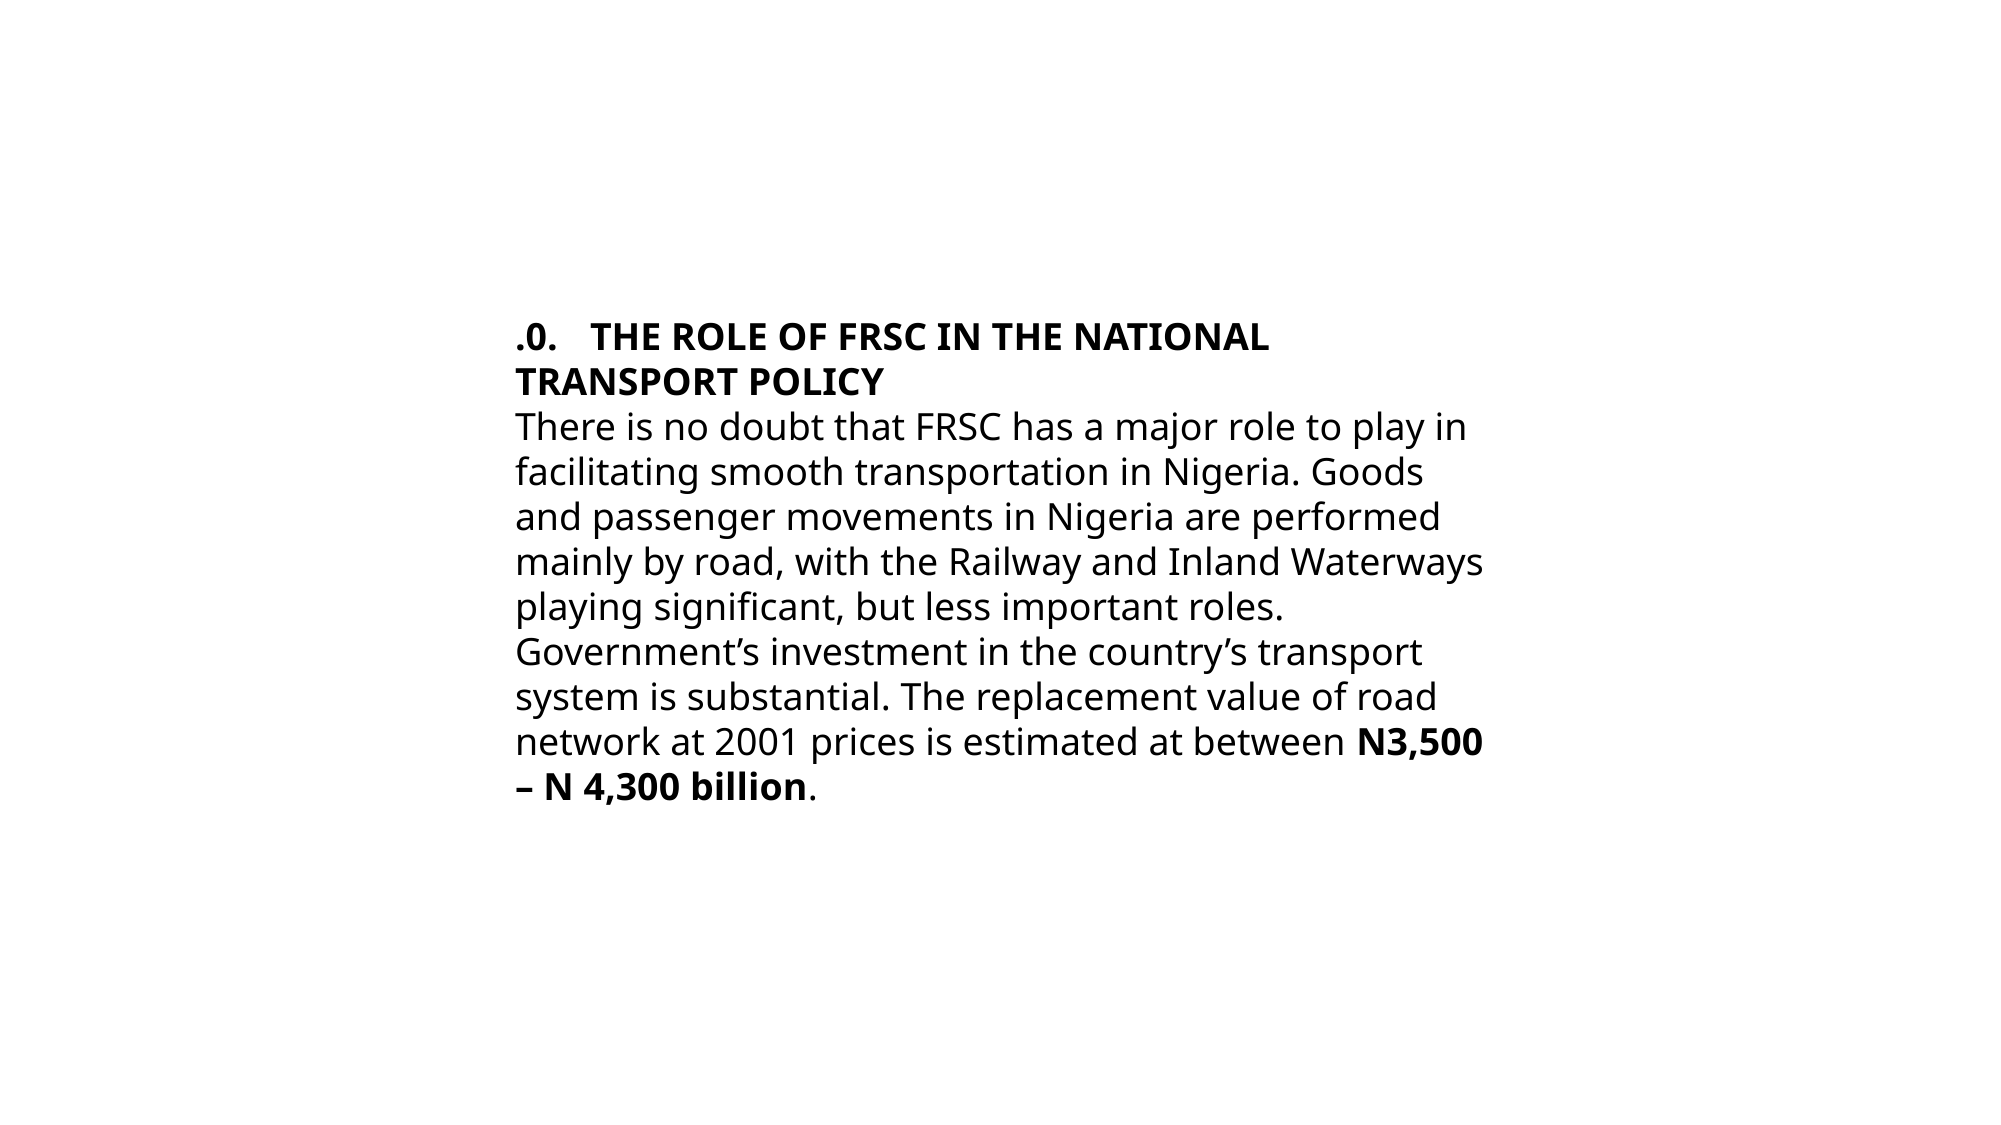

.0.	THE ROLE OF FRSC IN THE NATIONAL TRANSPORT POLICY
There is no doubt that FRSC has a major role to play in facilitating smooth transportation in Nigeria. Goods and passenger movements in Nigeria are performed mainly by road, with the Railway and Inland Waterways playing significant, but less important roles. Government’s investment in the country’s transport system is substantial. The replacement value of road network at 2001 prices is estimated at between N3,500 – N 4,300 billion.